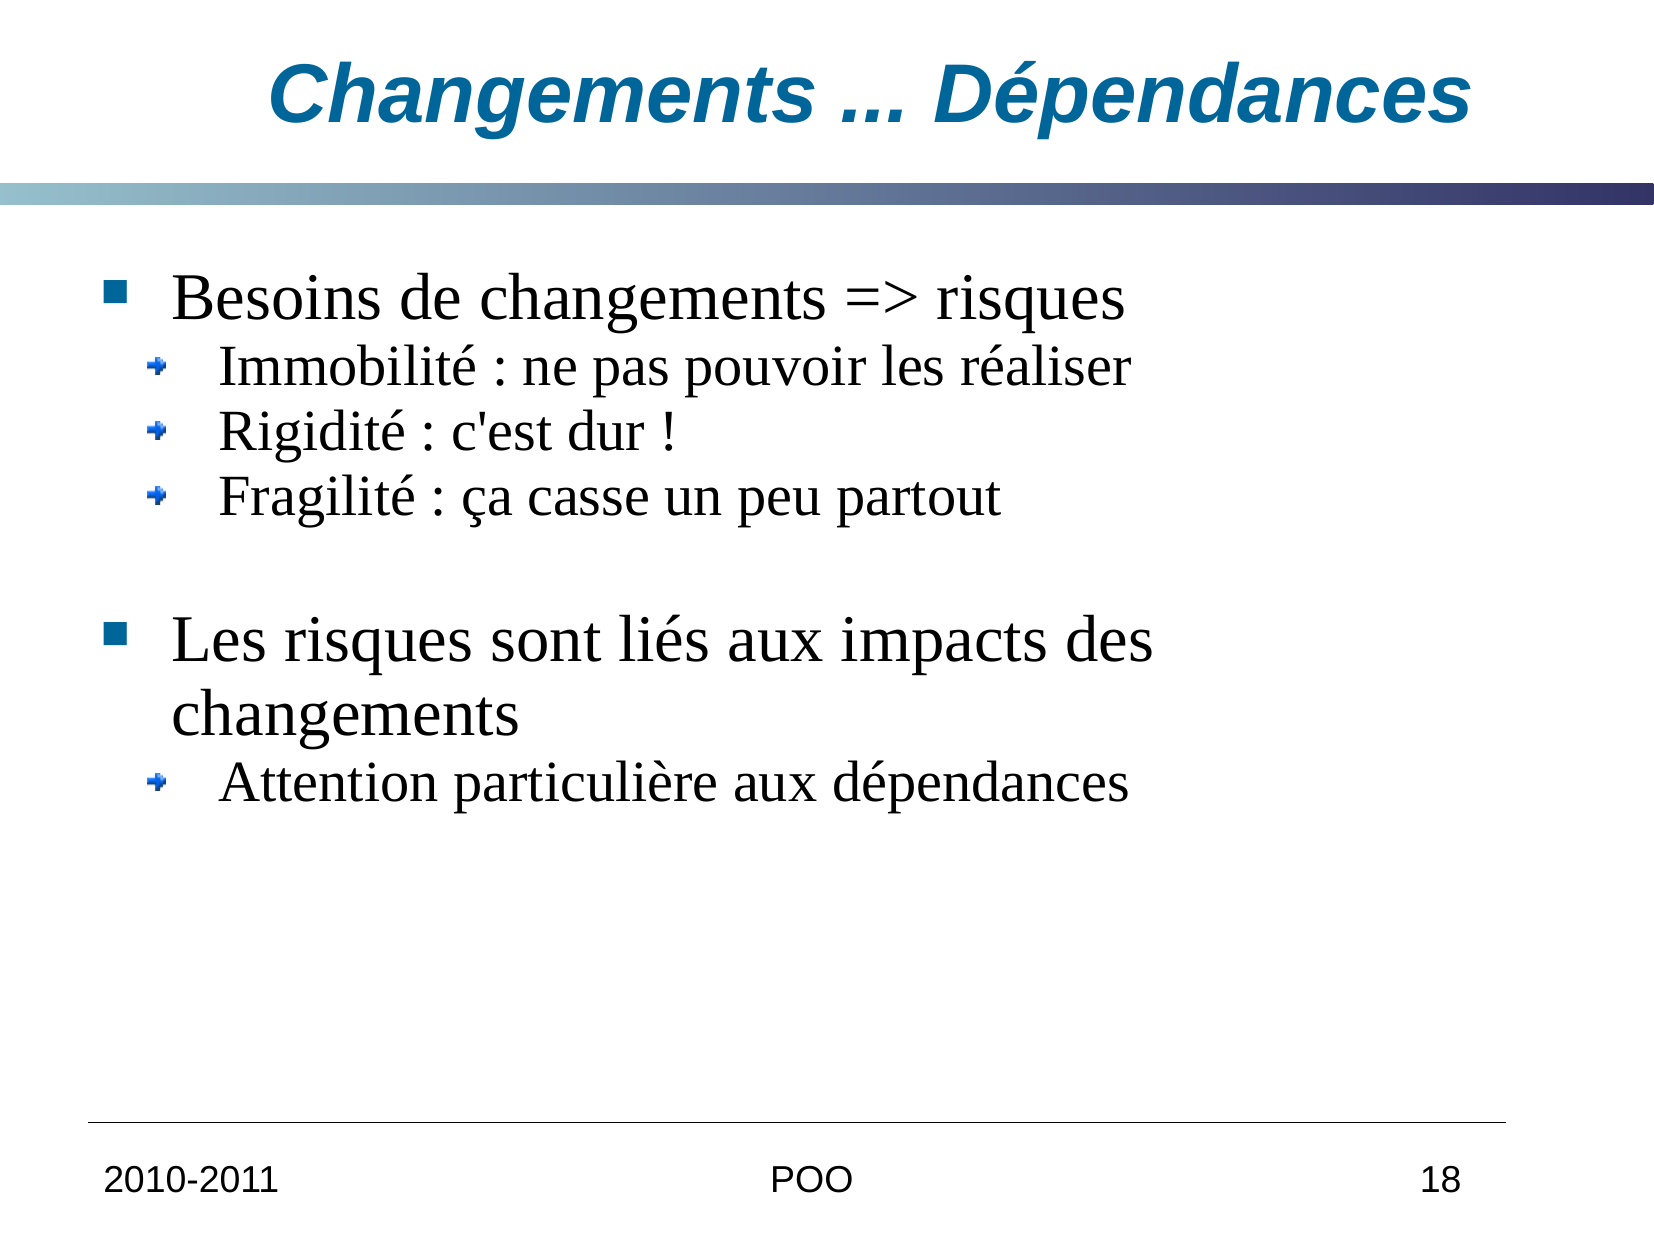

# Changements ... Dépendances
Besoins de changements => risques
Immobilité : ne pas pouvoir les réaliser
Rigidité : c'est dur !
Fragilité : ça casse un peu partout
Les risques sont liés aux impacts des changements
Attention particulière aux dépendances